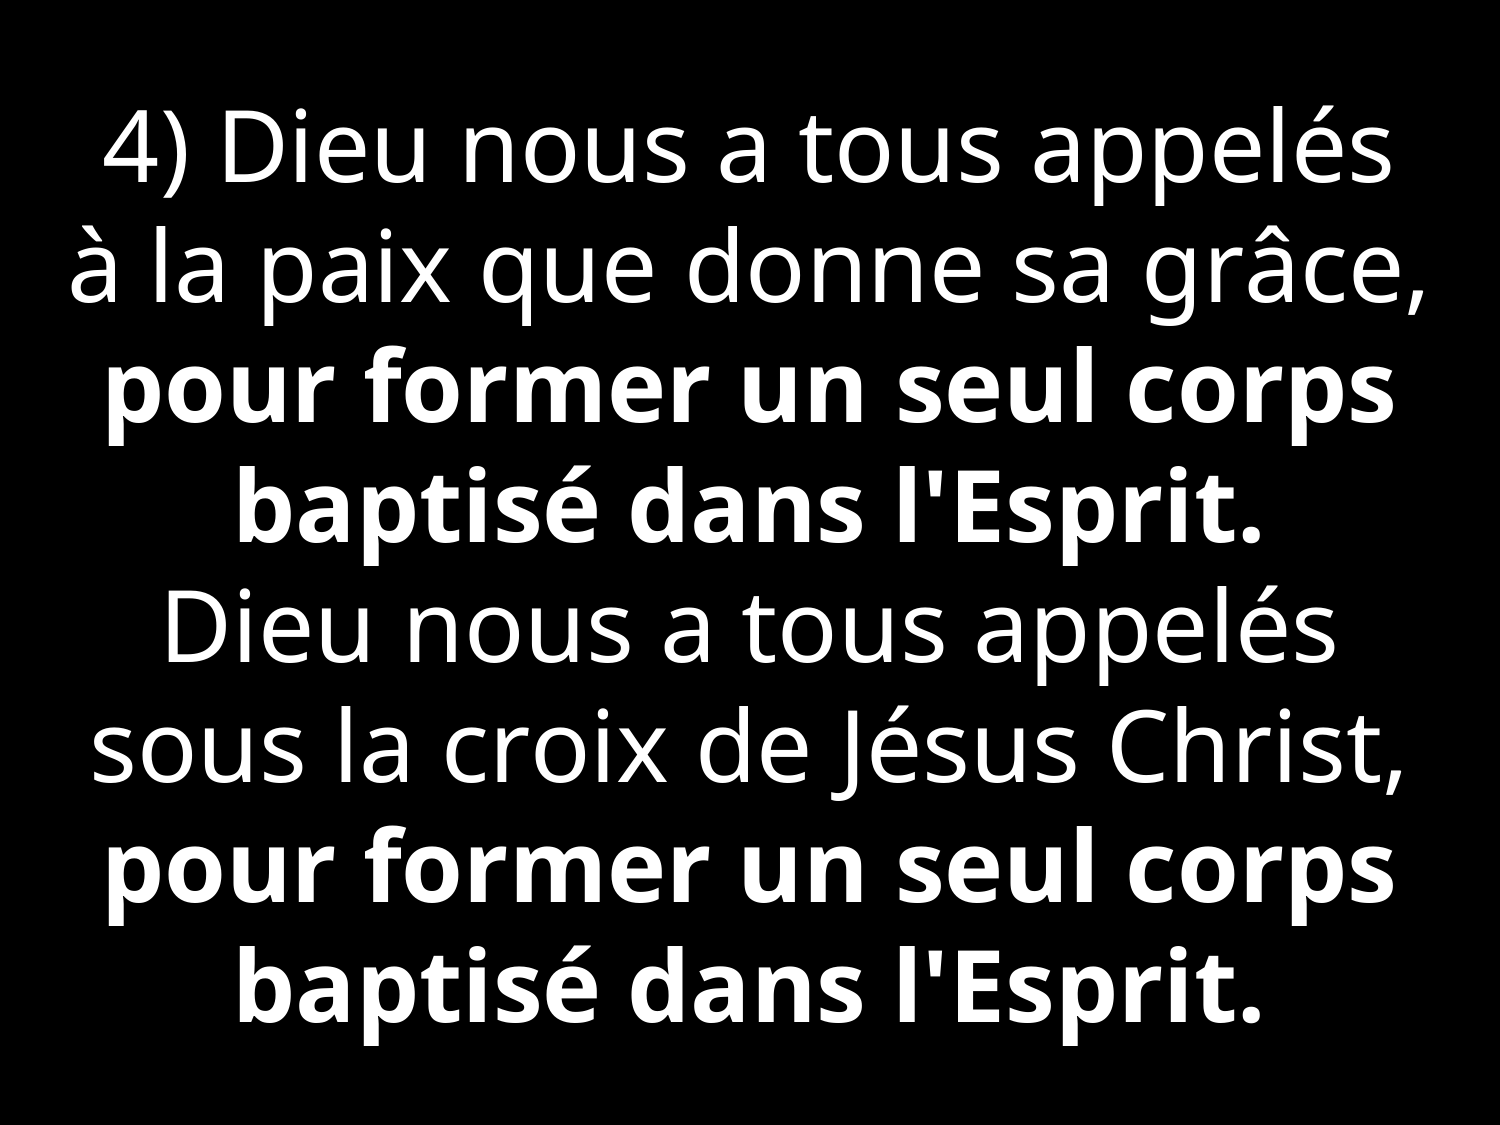

# 4) Dieu nous a tous appelés à la paix que donne sa grâce, pour former un seul corps baptisé dans l'Esprit. Dieu nous a tous appelés sous la croix de Jésus Christ, pour former un seul corps baptisé dans l'Esprit.